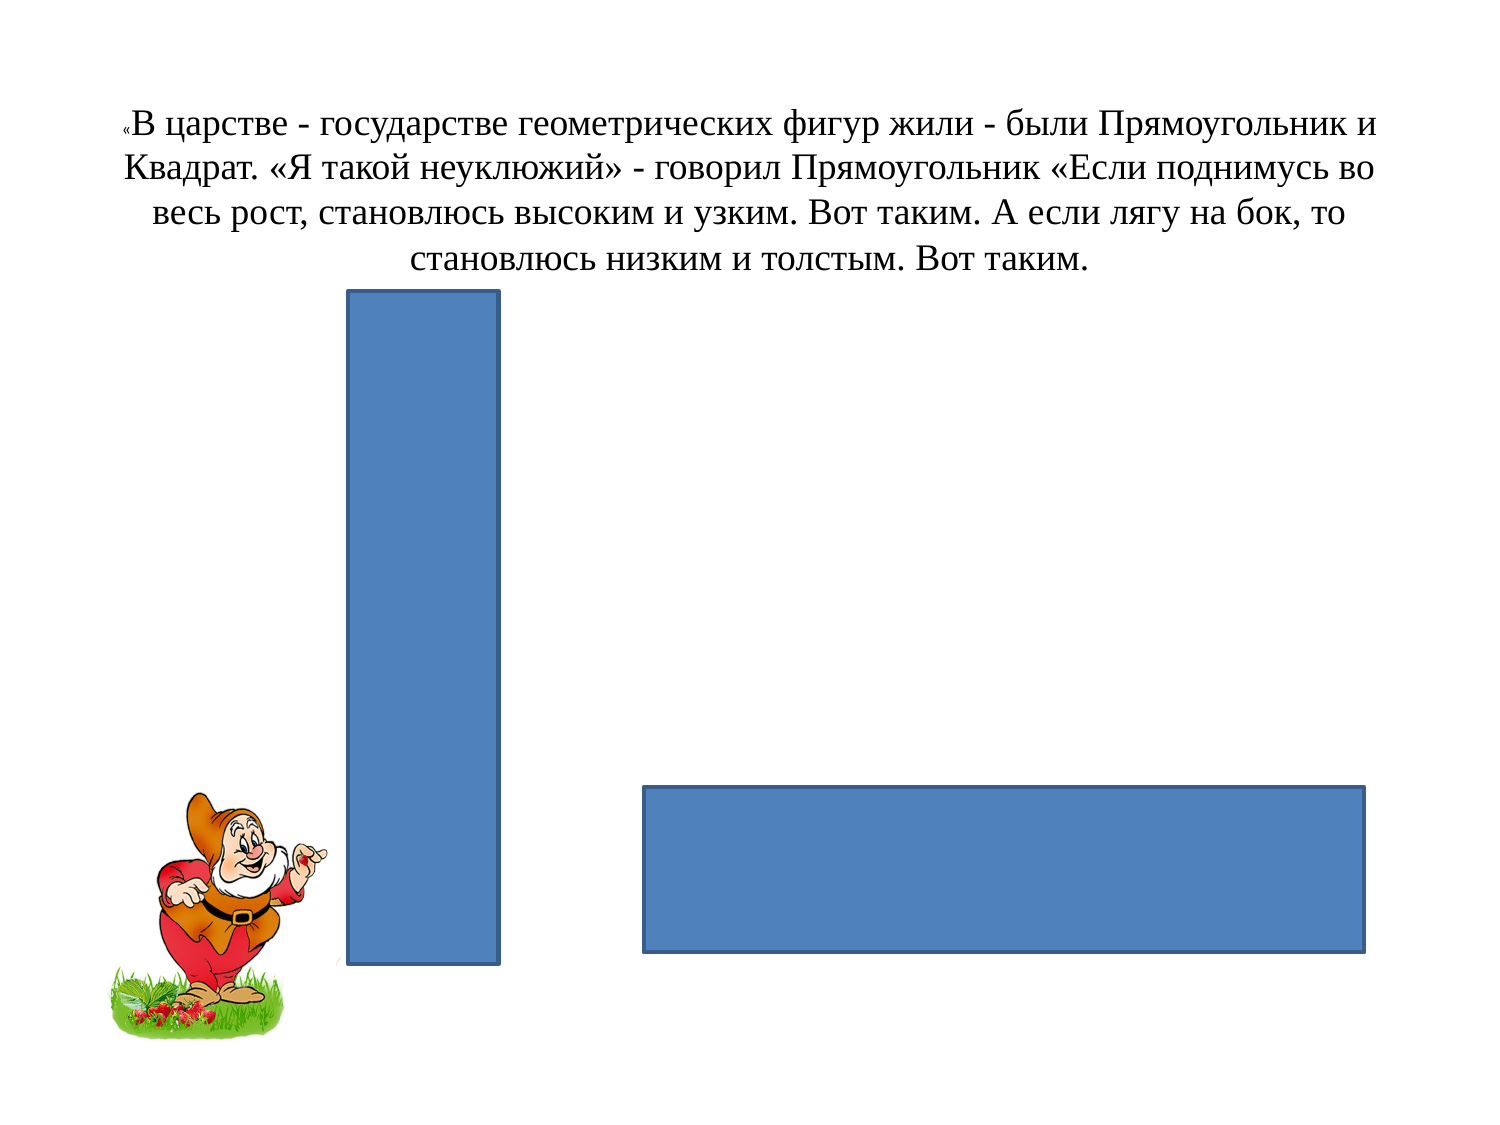

# «В царстве - государстве геометрических фигур жили - были Прямоугольник и Квадрат. «Я такой неуклюжий» - говорил Прямоугольник «Если поднимусь во весь рост, становлюсь высоким и узким. Вот таким. А если лягу на бок, то становлюсь низким и толстым. Вот таким.